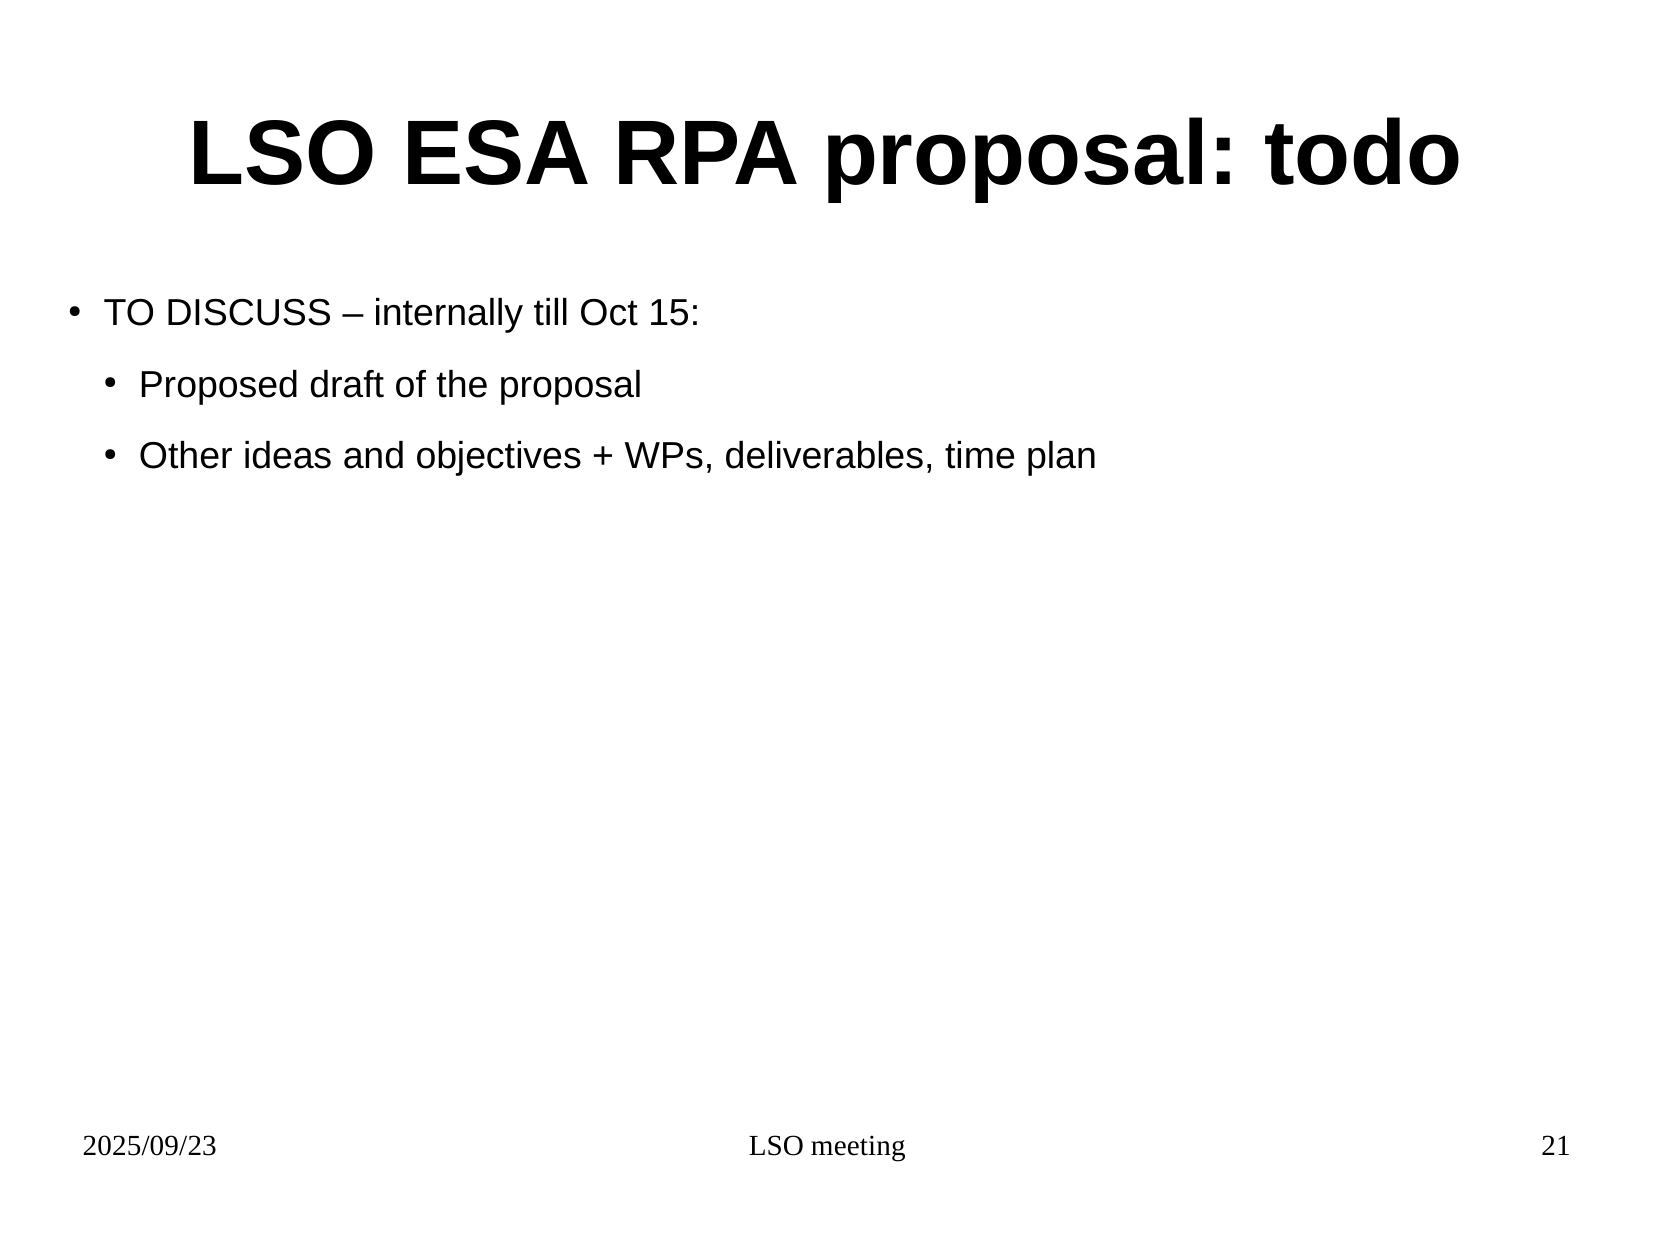

# LSO ESA RPA proposal: todo
TO DISCUSS – internally till Oct 15:
Proposed draft of the proposal
Other ideas and objectives + WPs, deliverables, time plan
2025/09/23
LSO meeting
21